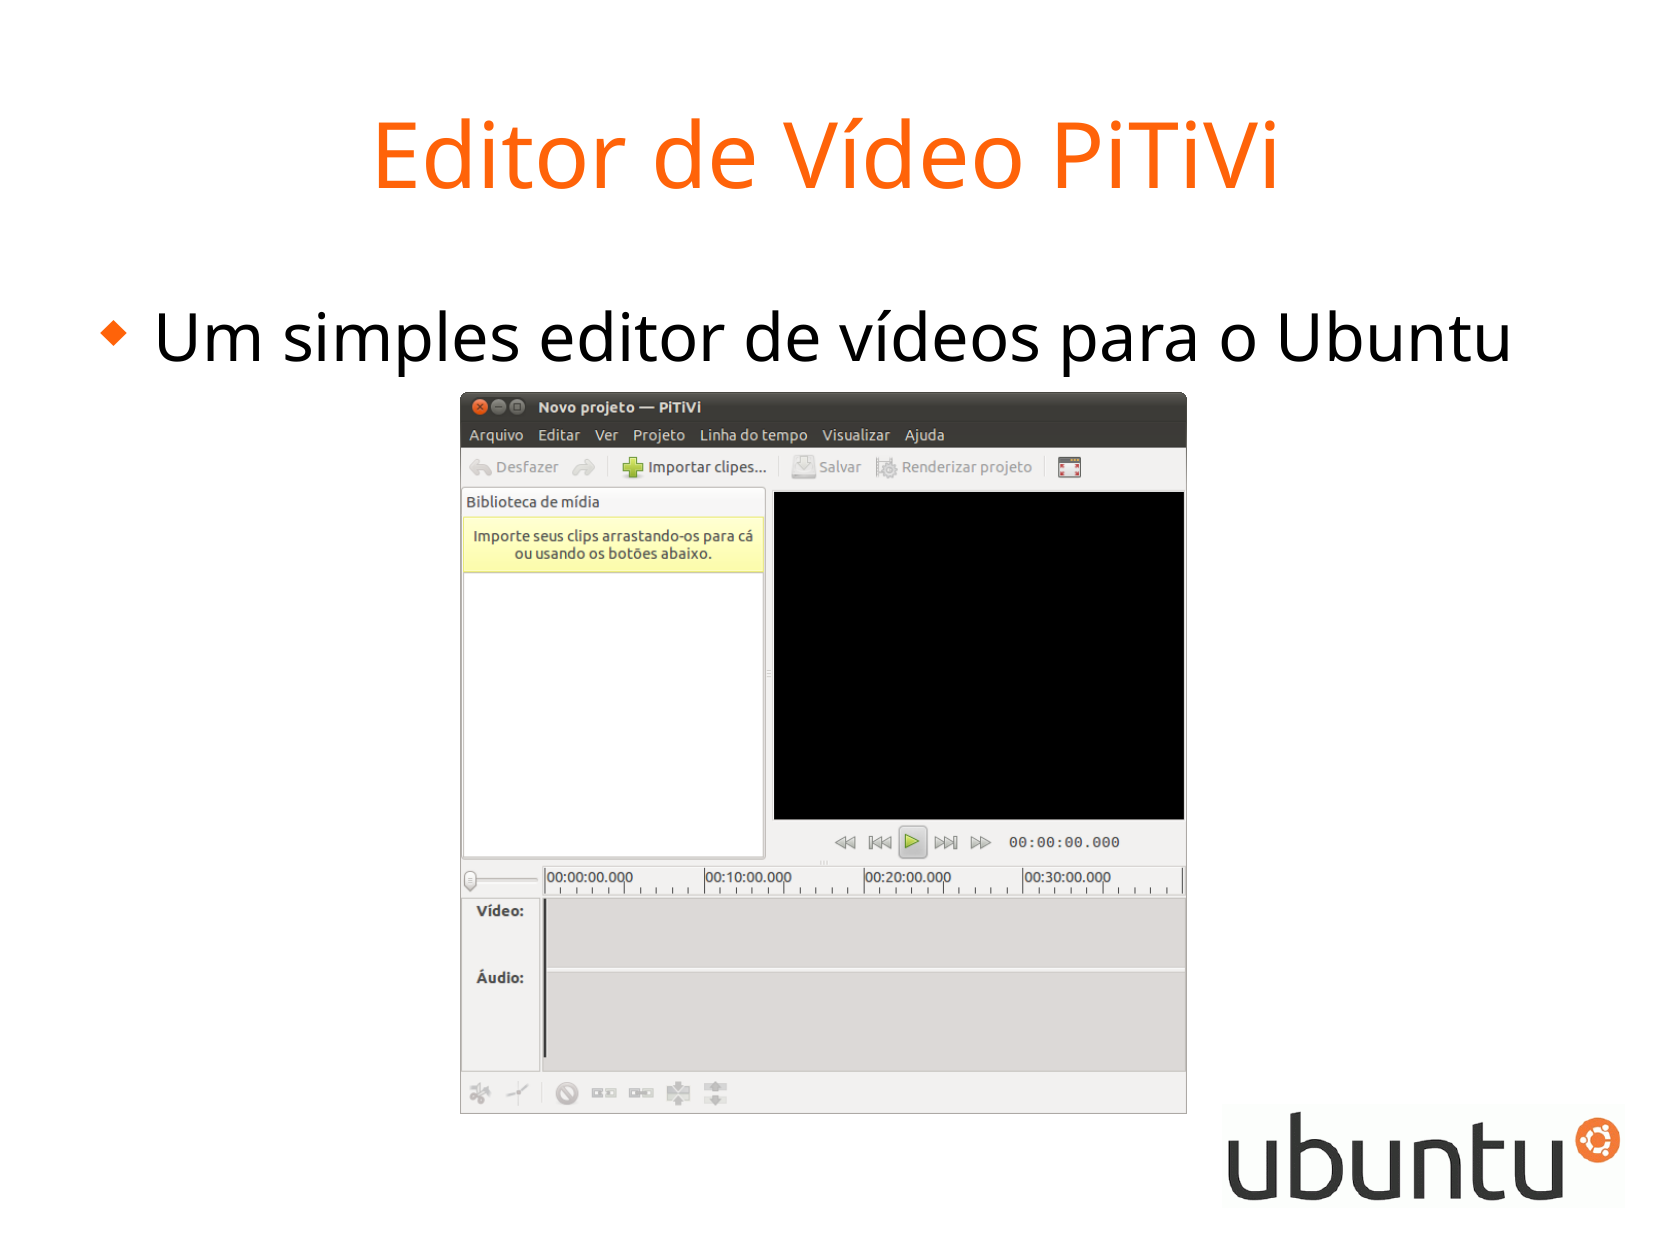

# Editor de Vídeo PiTiVi
Um simples editor de vídeos para o Ubuntu